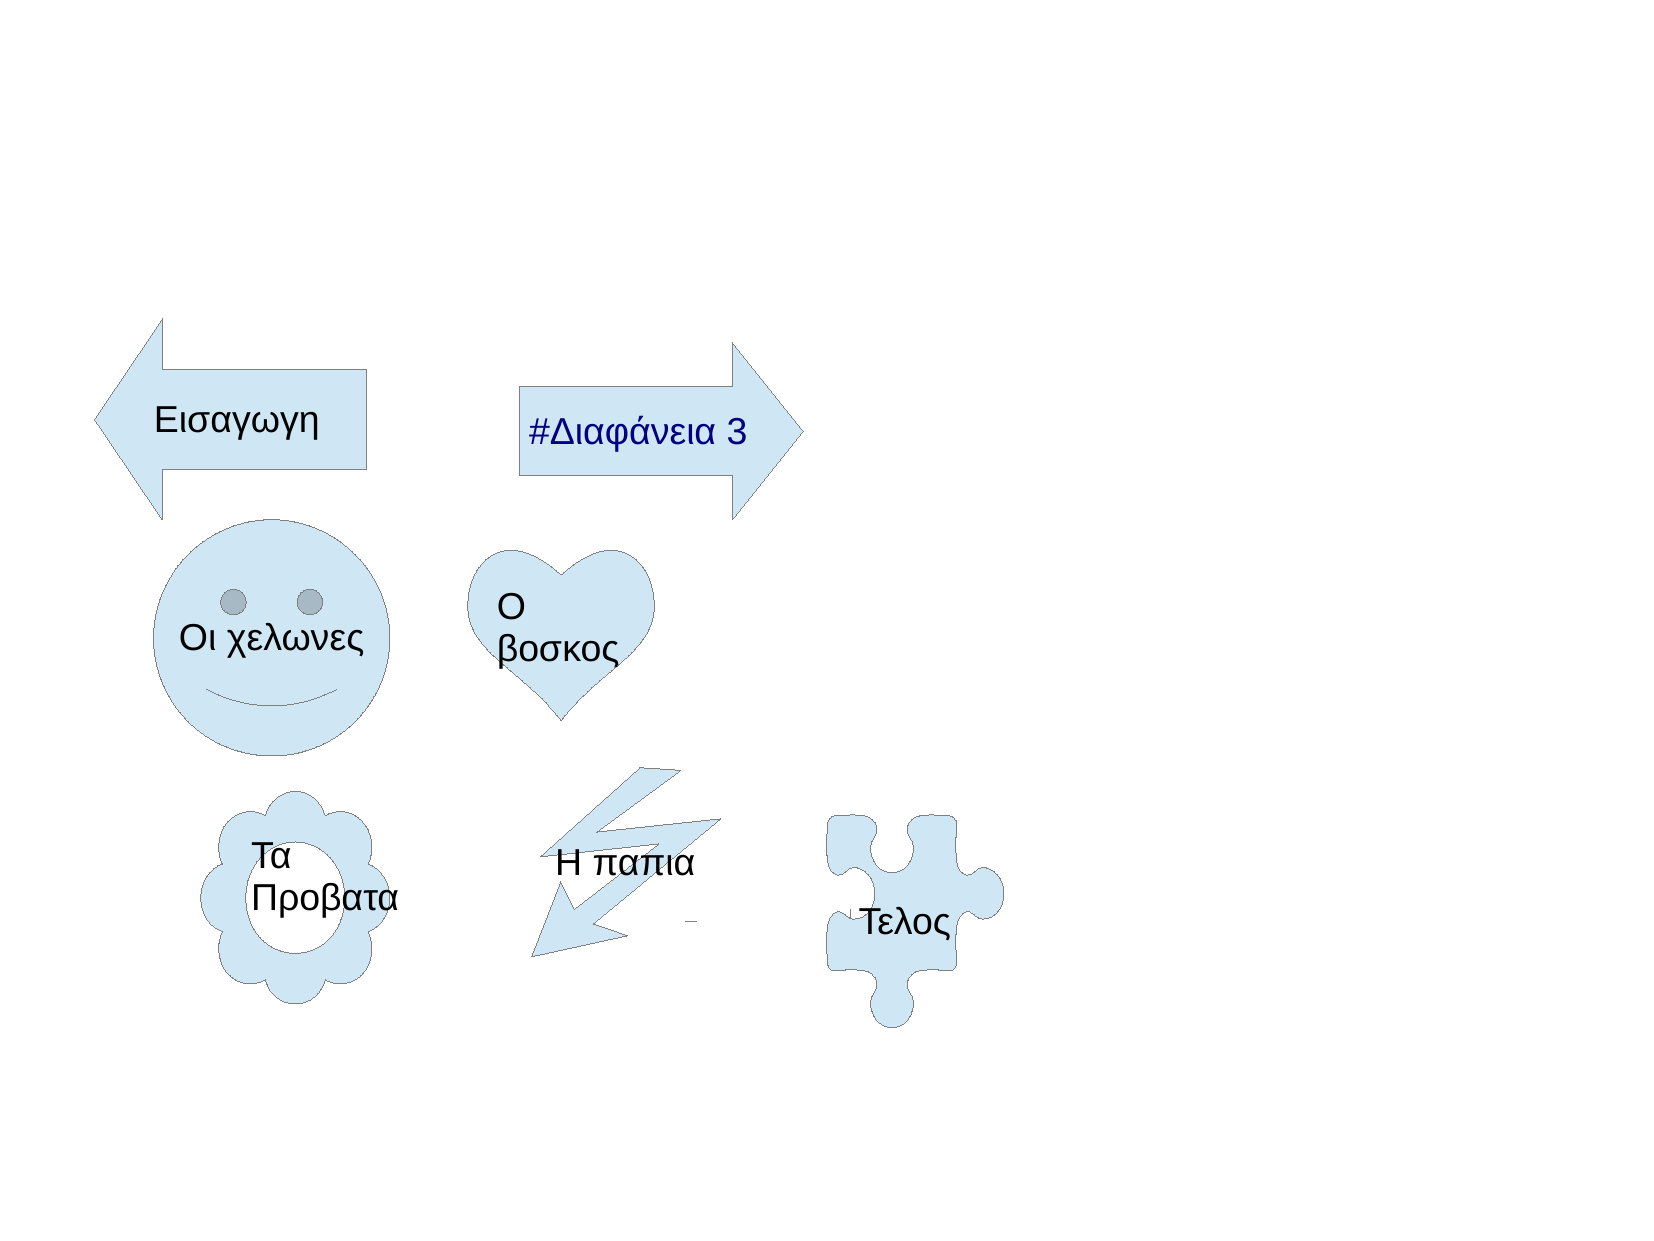

#
Εισαγωγη
#Διαφάνεια 3
Οι χελωνες
Ο βοσκος
Η παπια
Τελος
Τα
Προβατα